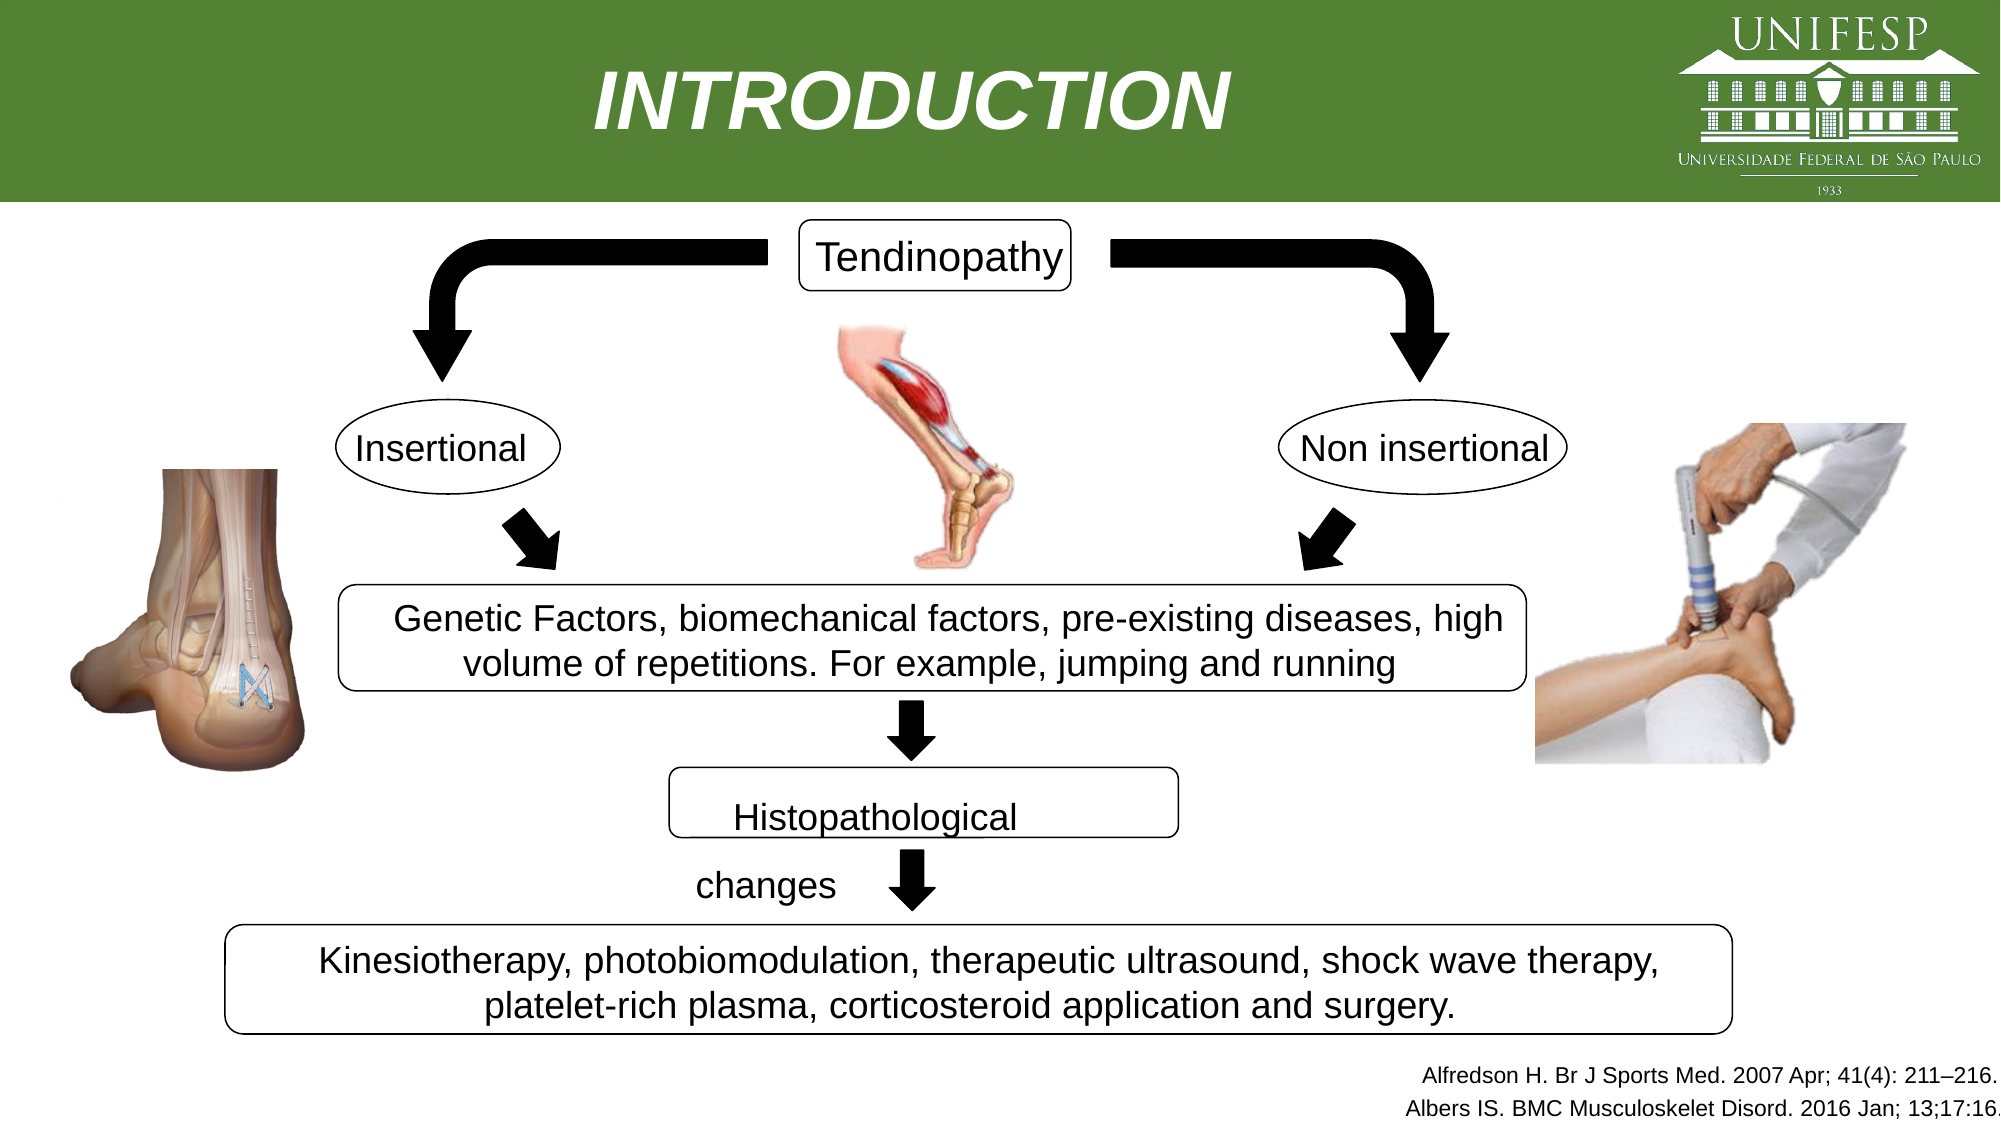

IntrodUCTION
Tendinopathy
Non insertional
Insertional
Genetic Factors, biomechanical factors, pre-existing diseases, high volume of repetitions. For example, jumping and running
Histopathological changes
Kinesiotherapy, photobiomodulation, therapeutic ultrasound, shock wave therapy, platelet-rich plasma, corticosteroid application and surgery.
Alfredson H. Br J Sports Med. 2007 Apr; 41(4): 211–216.
Albers IS. BMC Musculoskelet Disord. 2016 Jan; 13;17:16.